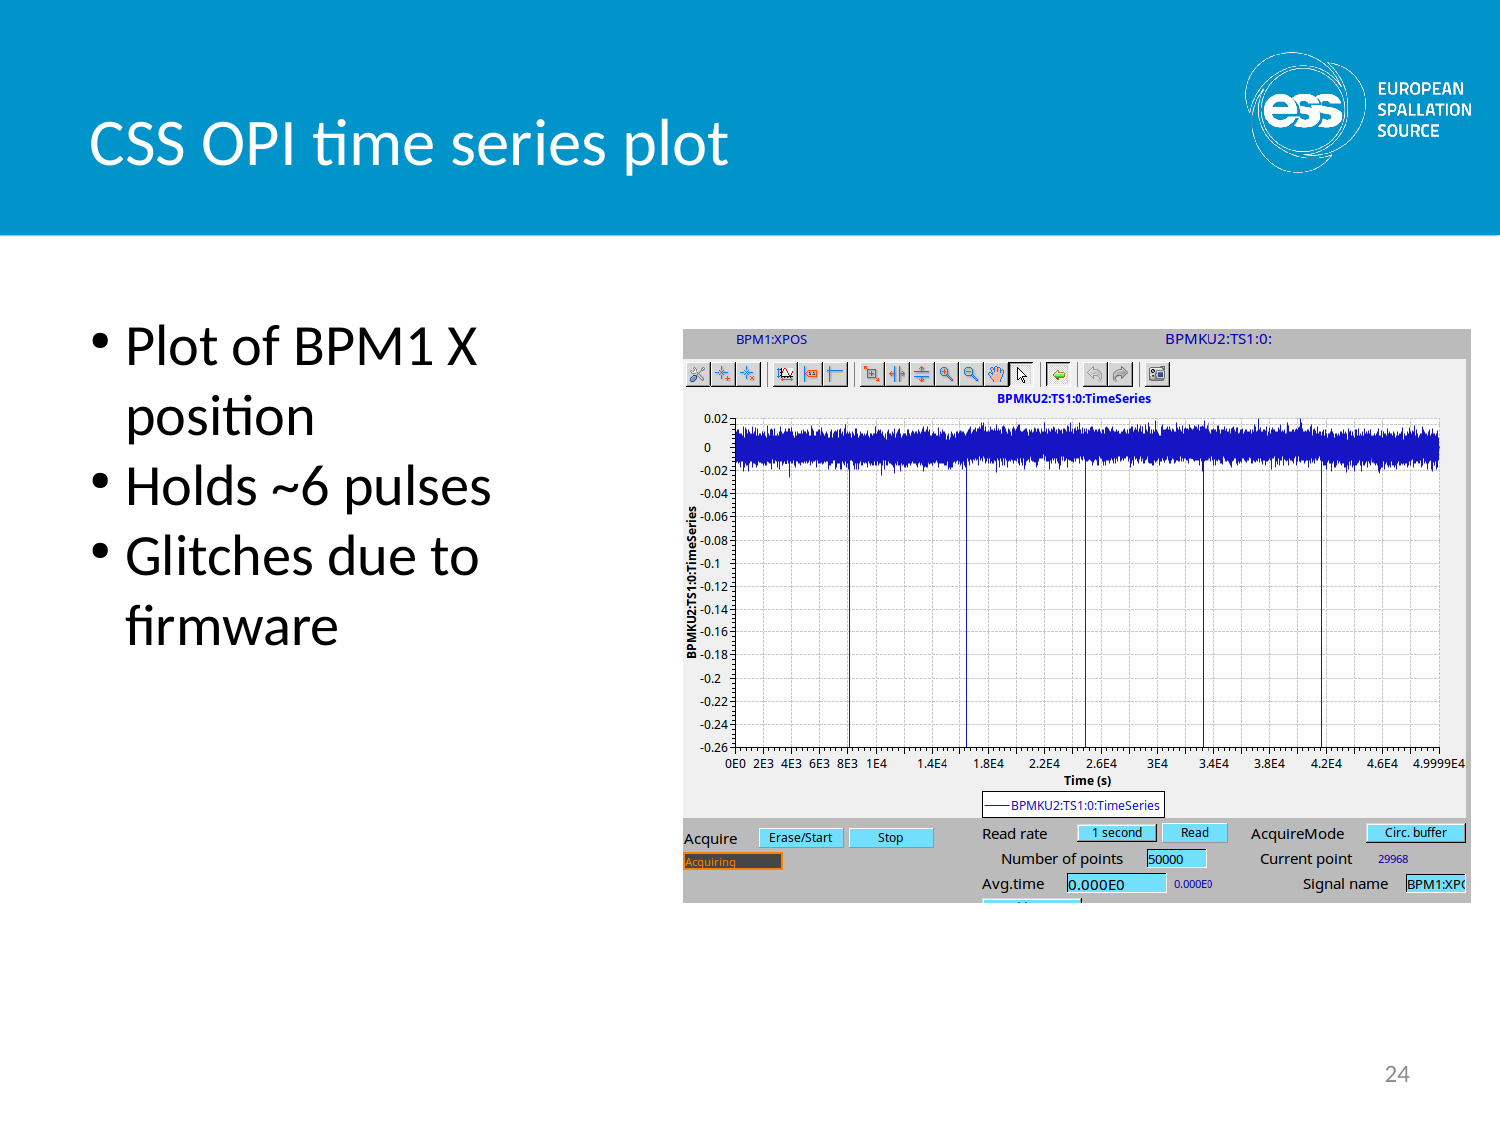

CSS OPI time series plot
Plot of BPM1 X position
Holds ~6 pulses
Glitches due to firmware